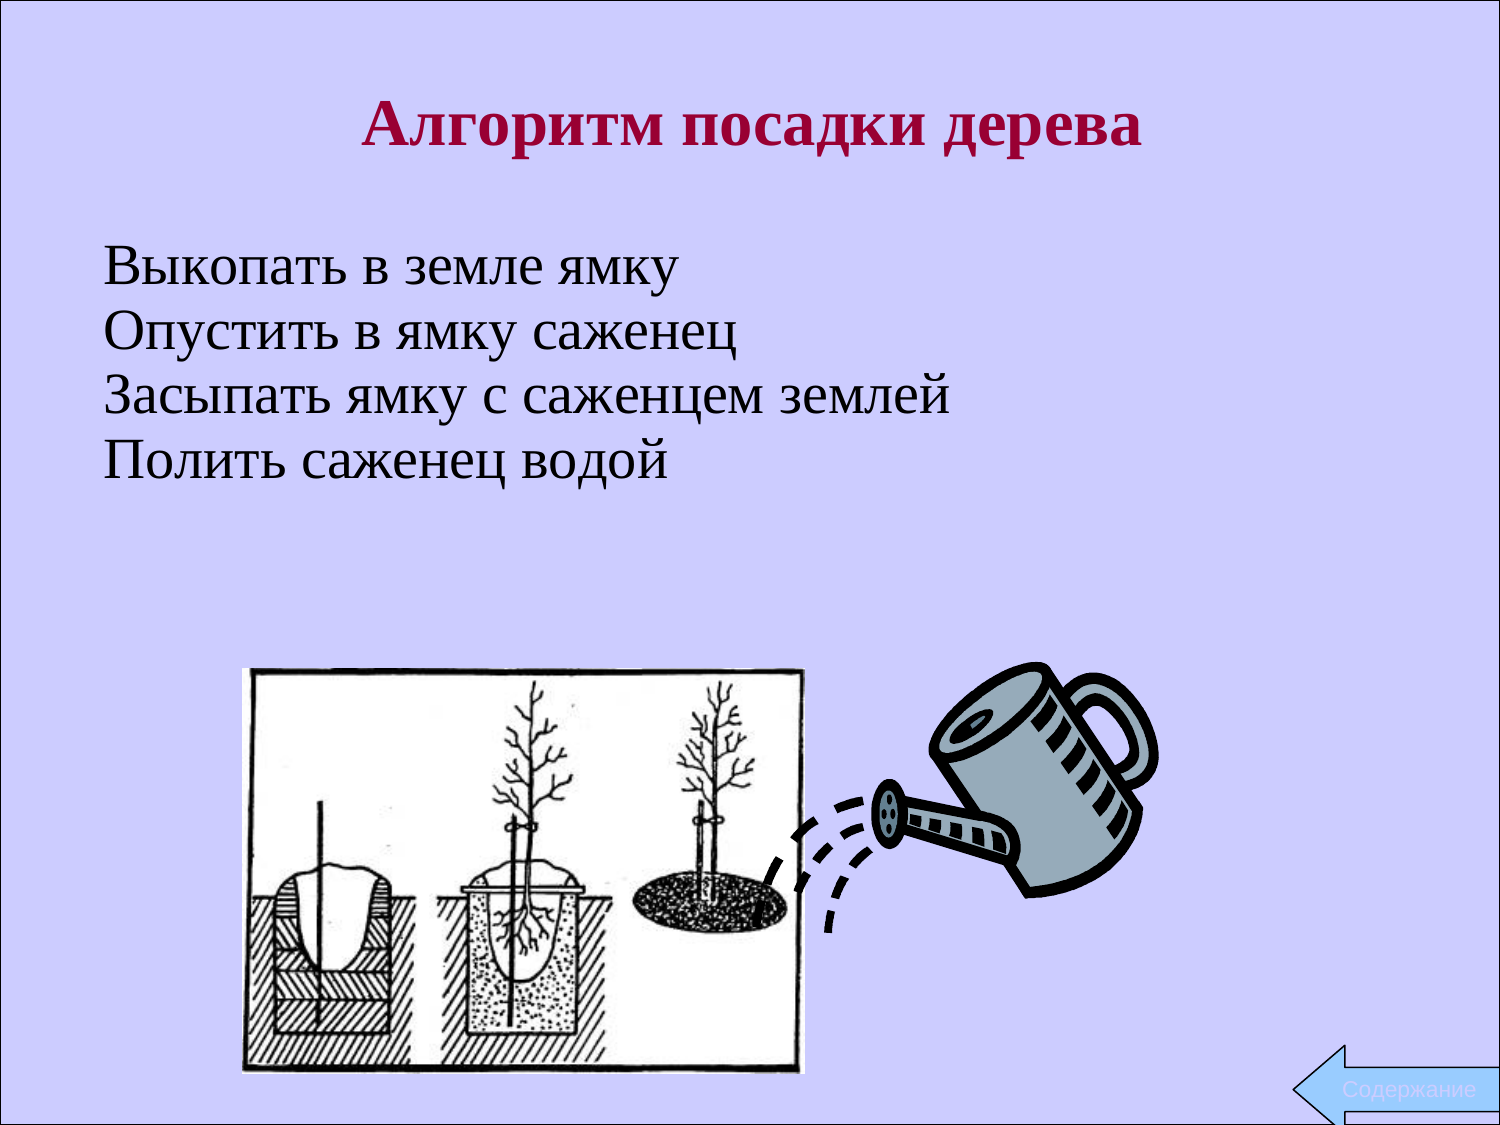

Алгоритм посадки дерева
Выкопать в земле ямку
Опустить в ямку саженец
Засыпать ямку с саженцем землей
Полить саженец водой
Содержание